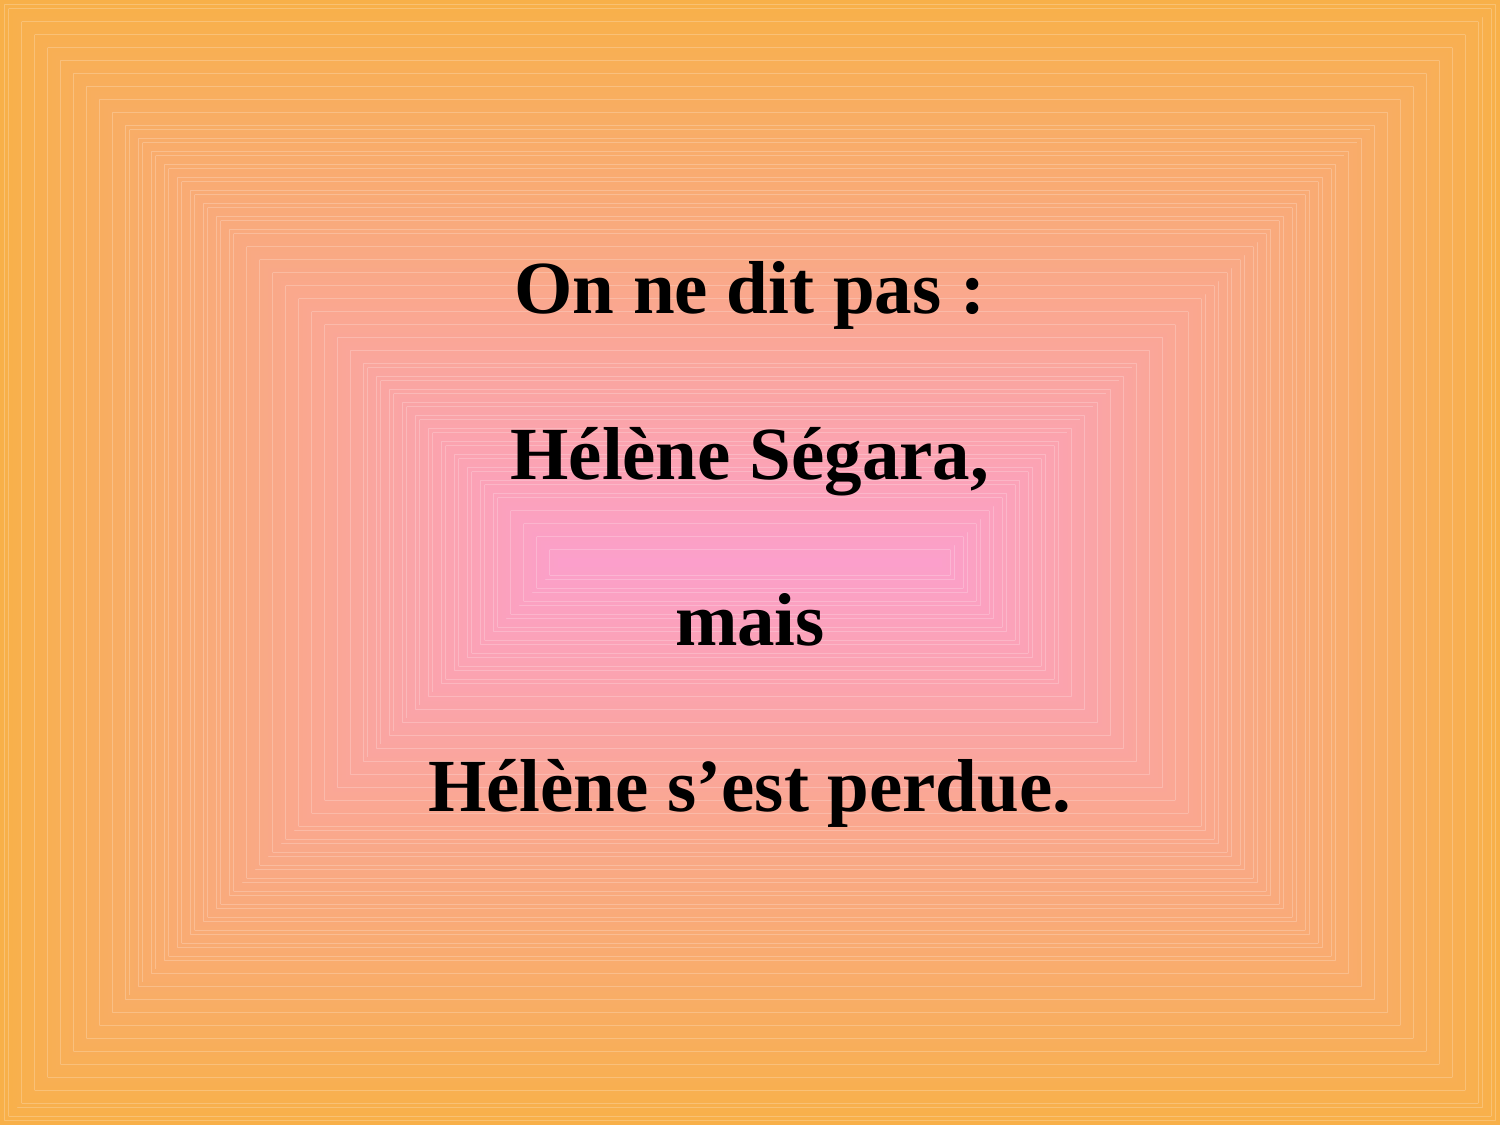

On ne dit pas :
Hélène Ségara,
mais
Hélène s’est perdue.